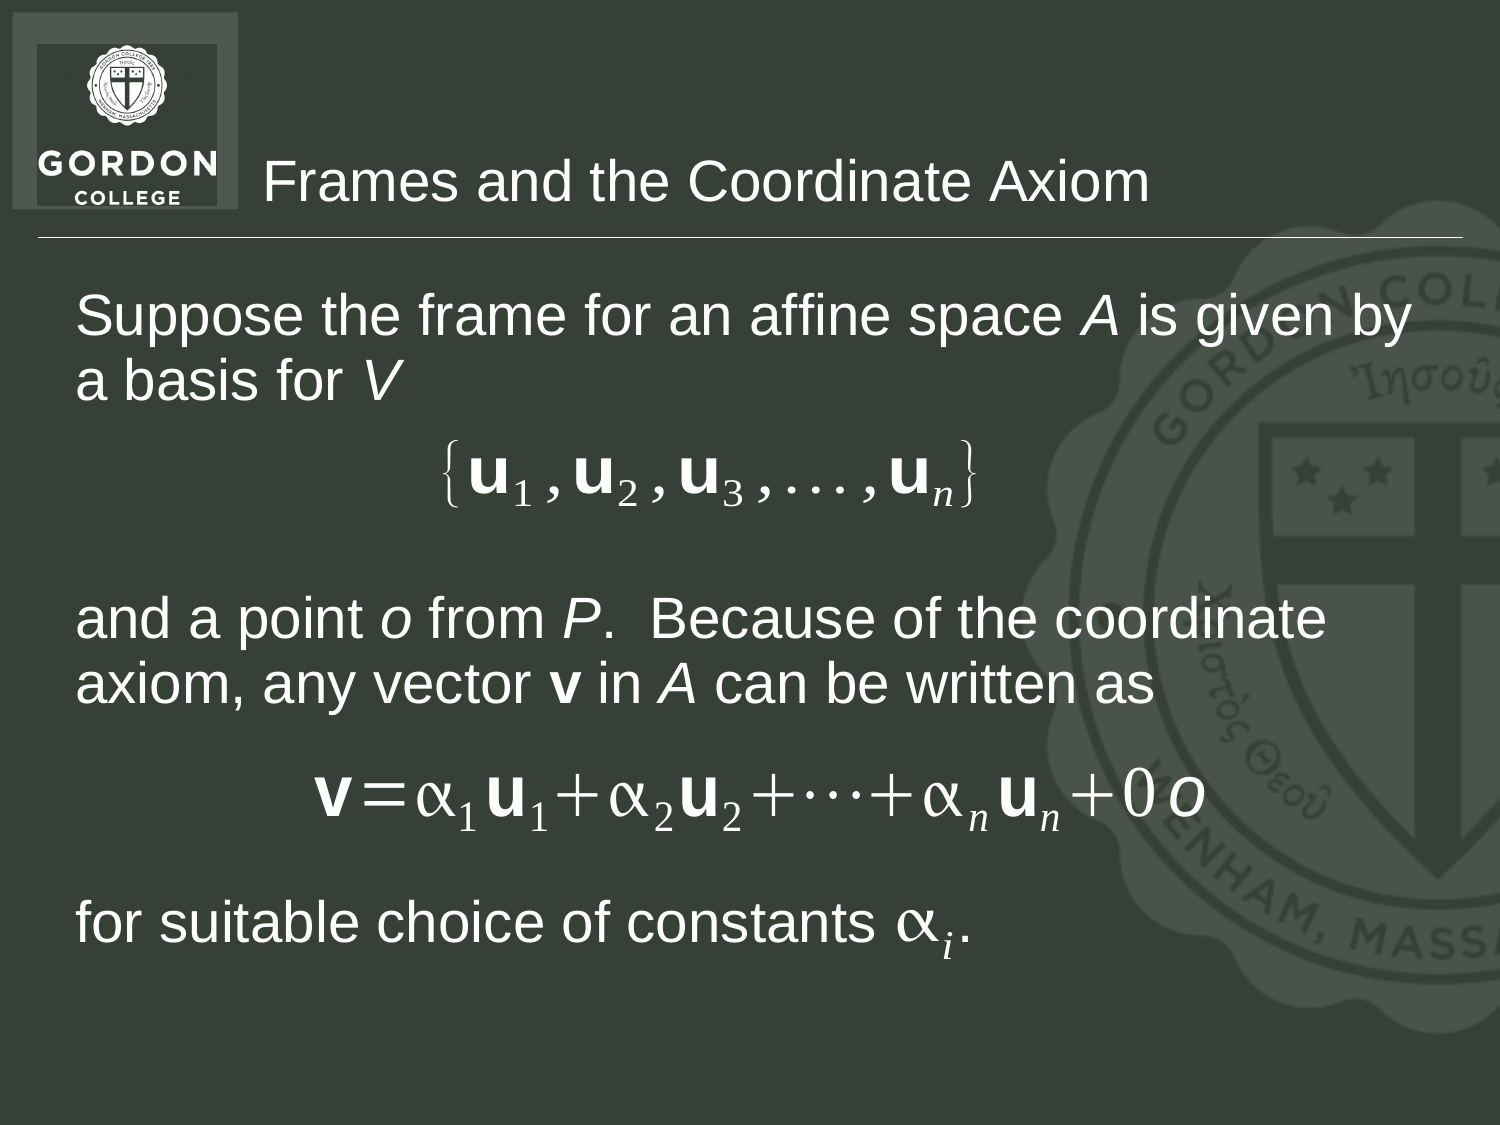

# Frames and the Coordinate Axiom
Suppose the frame for an affine space A is given by a basis for V
and a point o from P. Because of the coordinate axiom, any vector v in A can be written as
for suitable choice of constants .